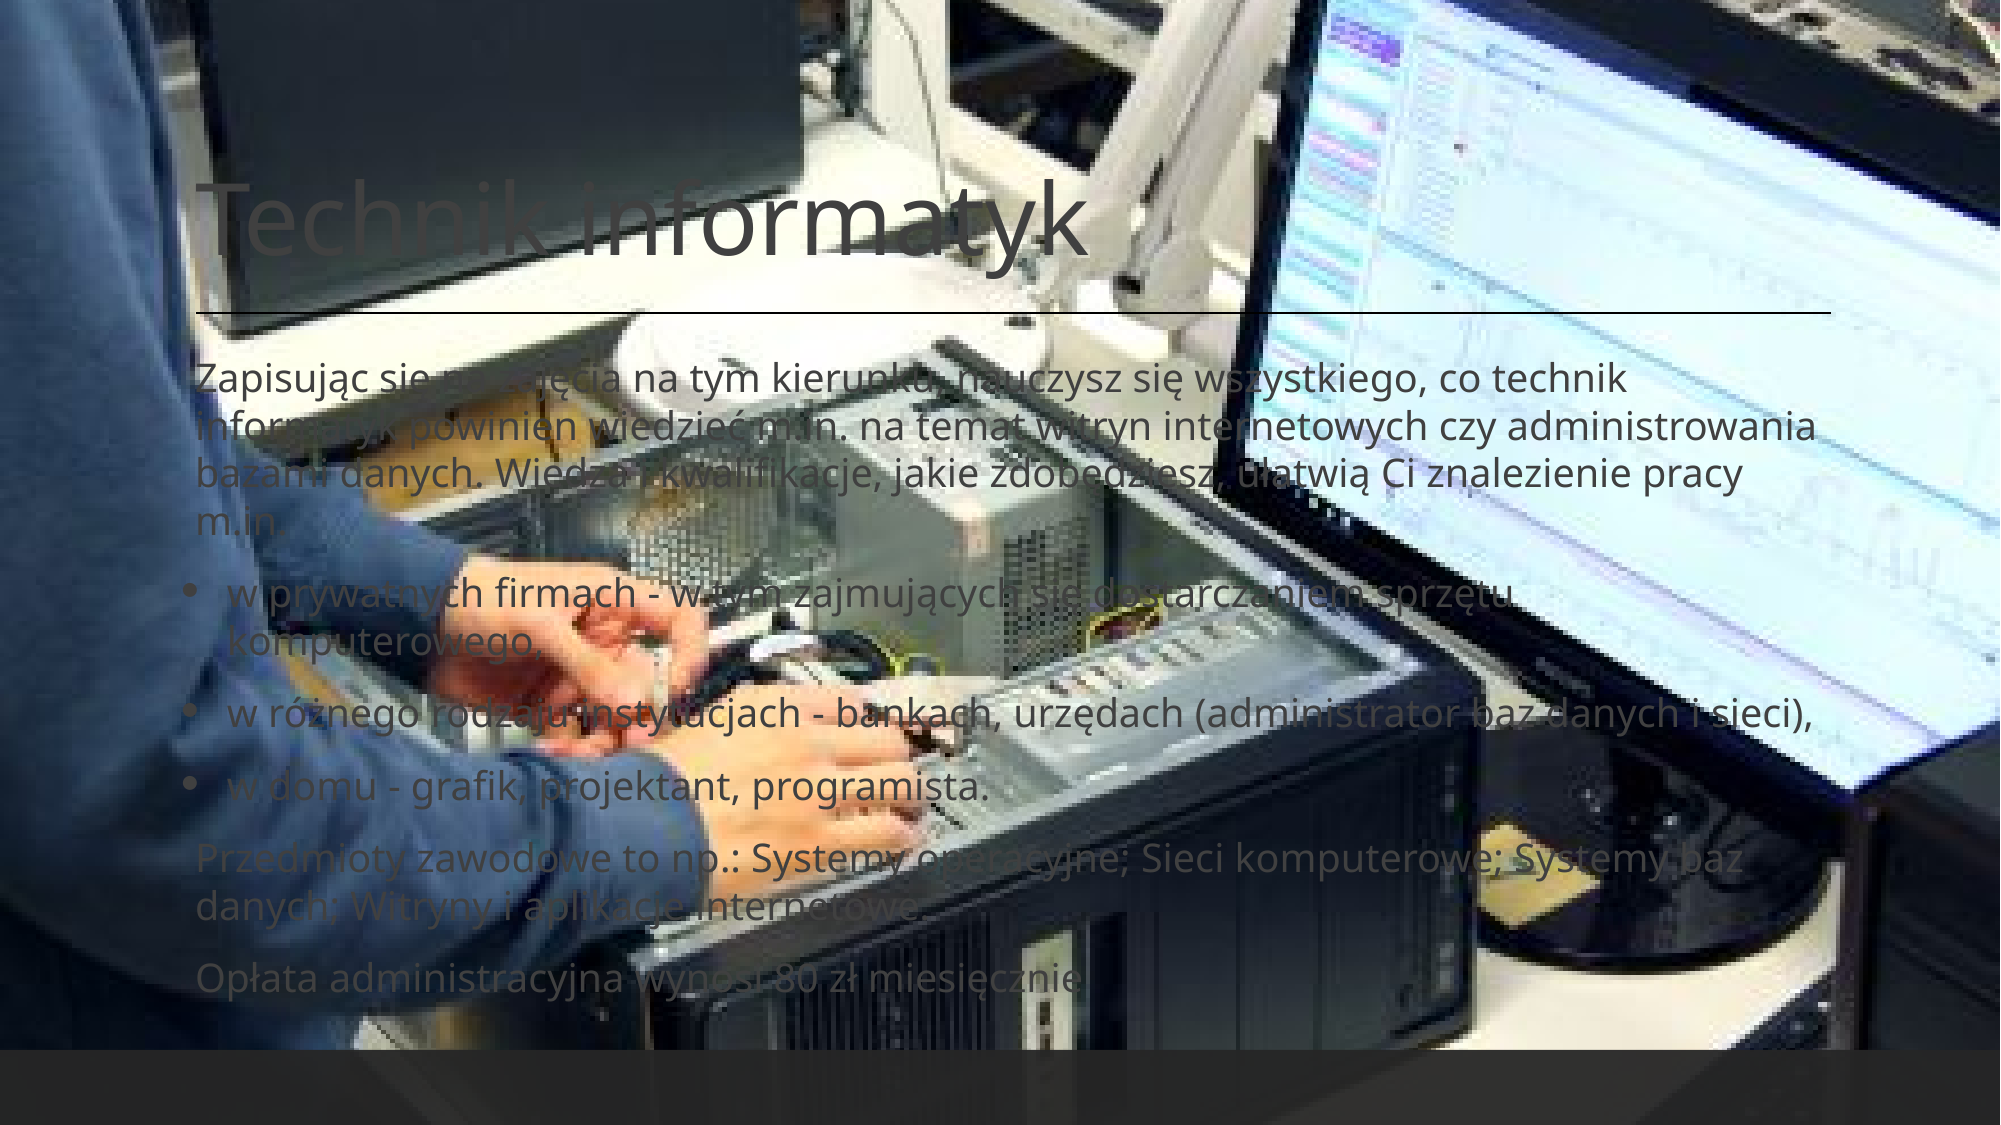

# Technik informatyk
Zapisując się na zajęcia na tym kierunku, nauczysz się wszystkiego, co technik informatyk powinien wiedzieć m.in. na temat witryn internetowych czy administrowania bazami danych. Wiedza i kwalifikacje, jakie zdobędziesz, ułatwią Ci znalezienie pracy m.in.
w prywatnych firmach - w tym zajmujących się dostarczaniem sprzętu komputerowego,
w różnego rodzaju instytucjach - bankach, urzędach (administrator baz danych i sieci),
w domu - grafik, projektant, programista.
Przedmioty zawodowe to np.: Systemy operacyjne; Sieci komputerowe; Systemy baz danych; Witryny i aplikacje internetowe.
Opłata administracyjna wynosi 80 zł miesięcznie